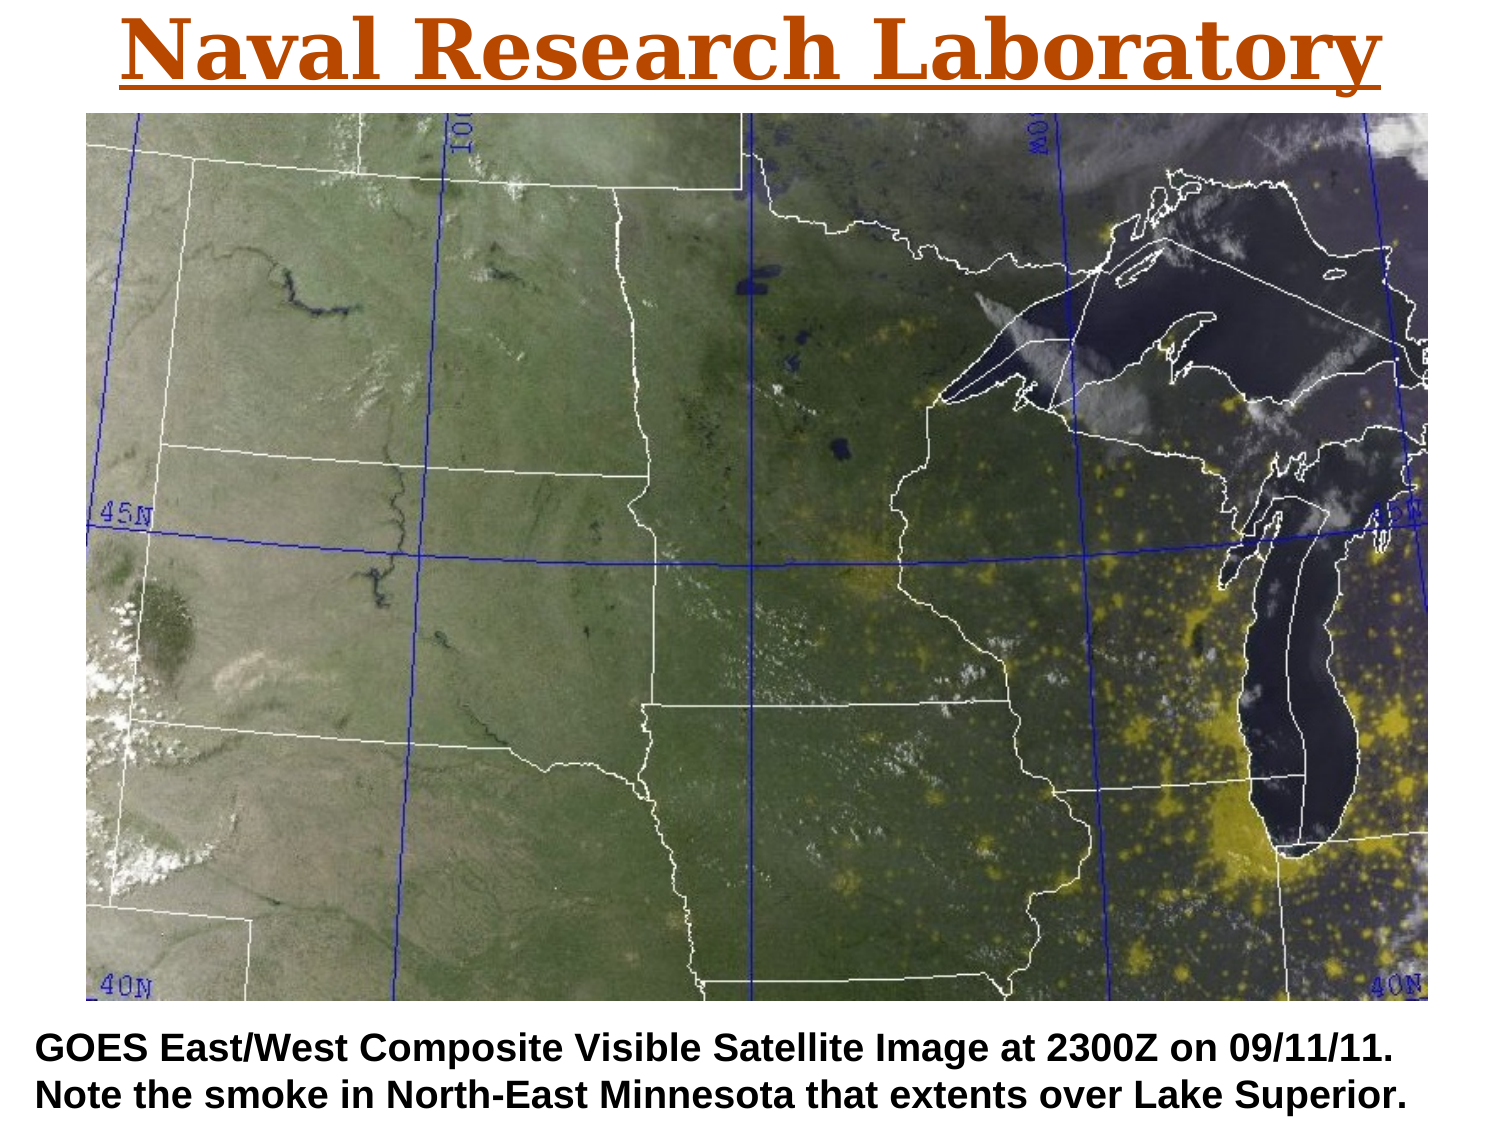

Naval Research Laboratory
GOES East/West Composite Visible Satellite Image at 2300Z on 09/11/11. Note the smoke in North-East Minnesota that extents over Lake Superior.